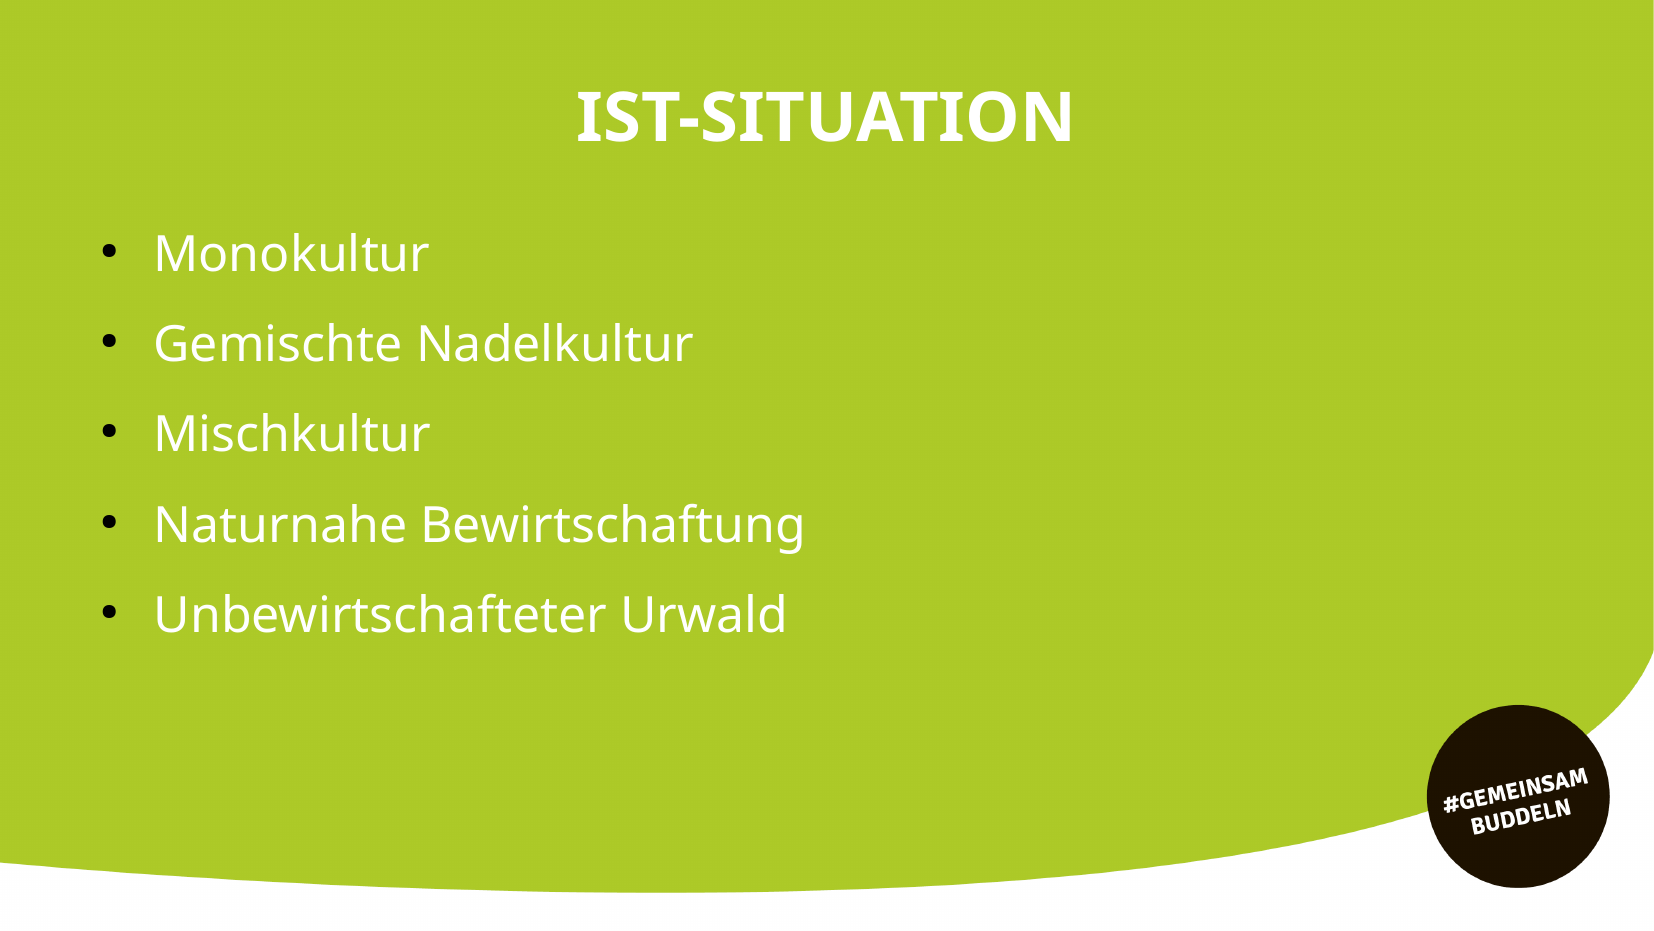

# IST-SITUATION
Monokultur
Gemischte Nadelkultur
Mischkultur
Naturnahe Bewirtschaftung
Unbewirtschafteter Urwald